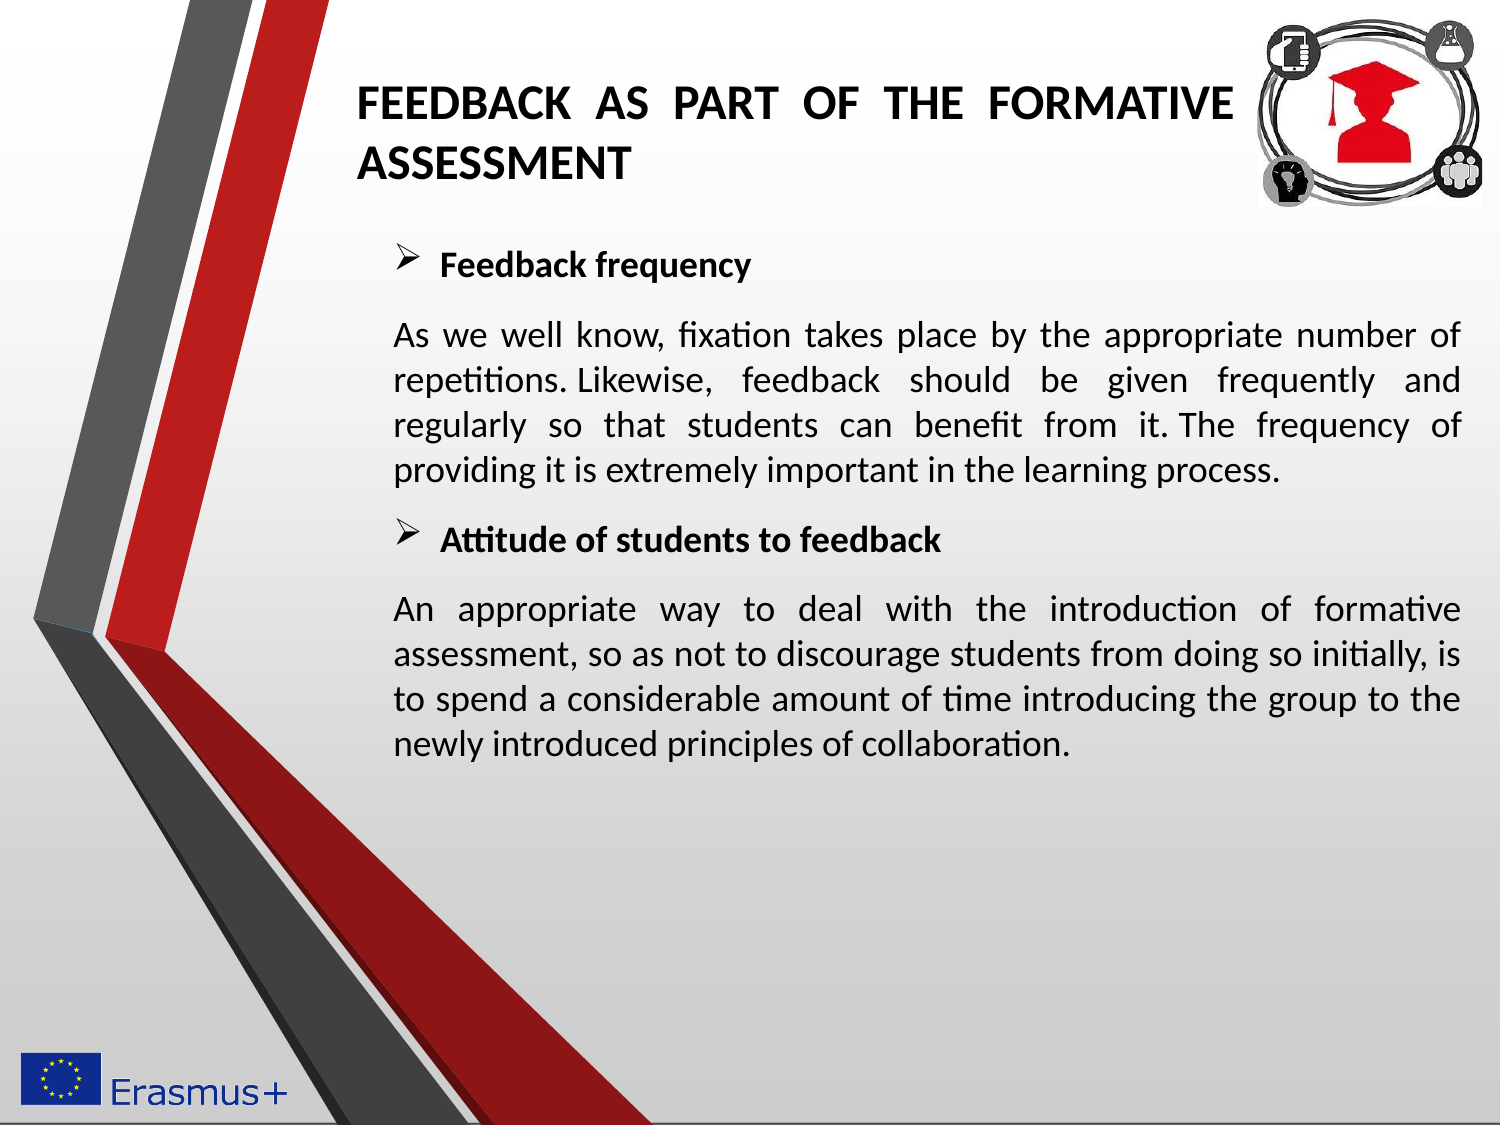

Feedback as part of the formative assessment
Feedback frequency
As we well know, fixation takes place by the appropriate number of repetitions. Likewise, feedback should be given frequently and regularly so that students can benefit from it. The frequency of providing it is extremely important in the learning process.
Attitude of students to feedback
An appropriate way to deal with the introduction of formative assessment, so as not to discourage students from doing so initially, is to spend a considerable amount of time introducing the group to the newly introduced principles of collaboration.